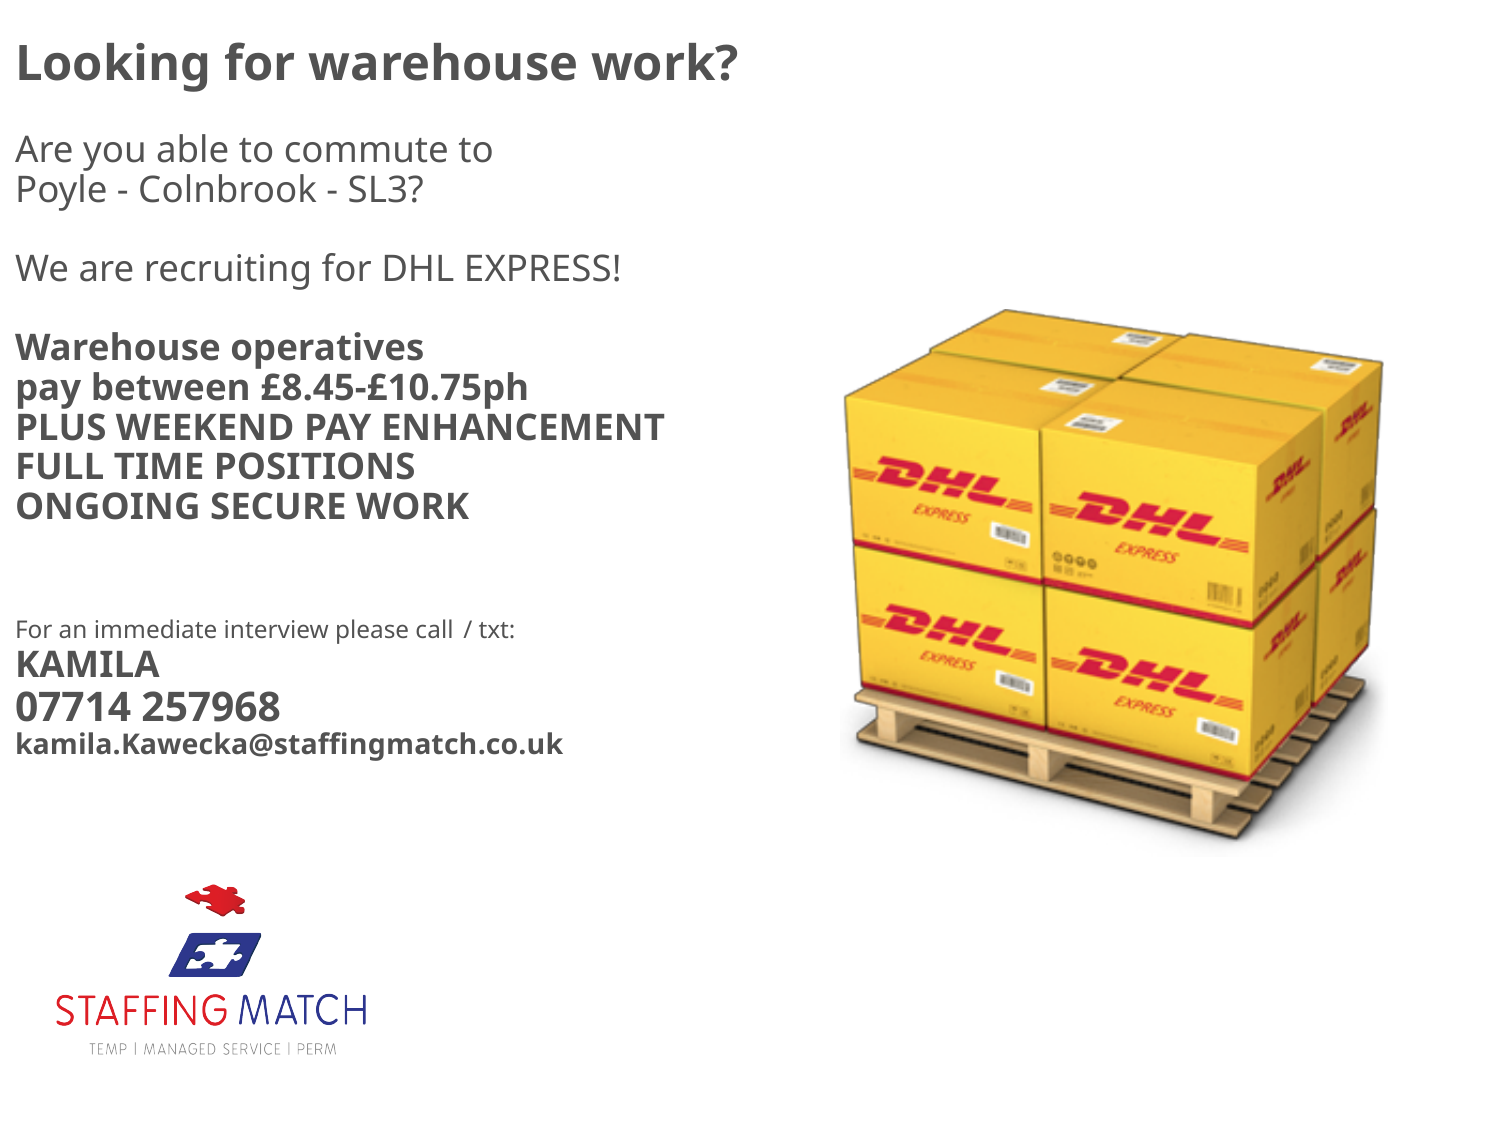

# Looking for warehouse work? Are you able to commute to Poyle - Colnbrook - SL3?   We are recruiting for DHL EXPRESS! Warehouse operatives pay between £8.45-£10.75ph PLUS WEEKEND PAY ENHANCEMENT FULL TIME POSITIONS ONGOING SECURE WORK  For an immediate interview please call / txt: KAMILA 07714 257968 kamila.Kawecka@staffingmatch.co.uk